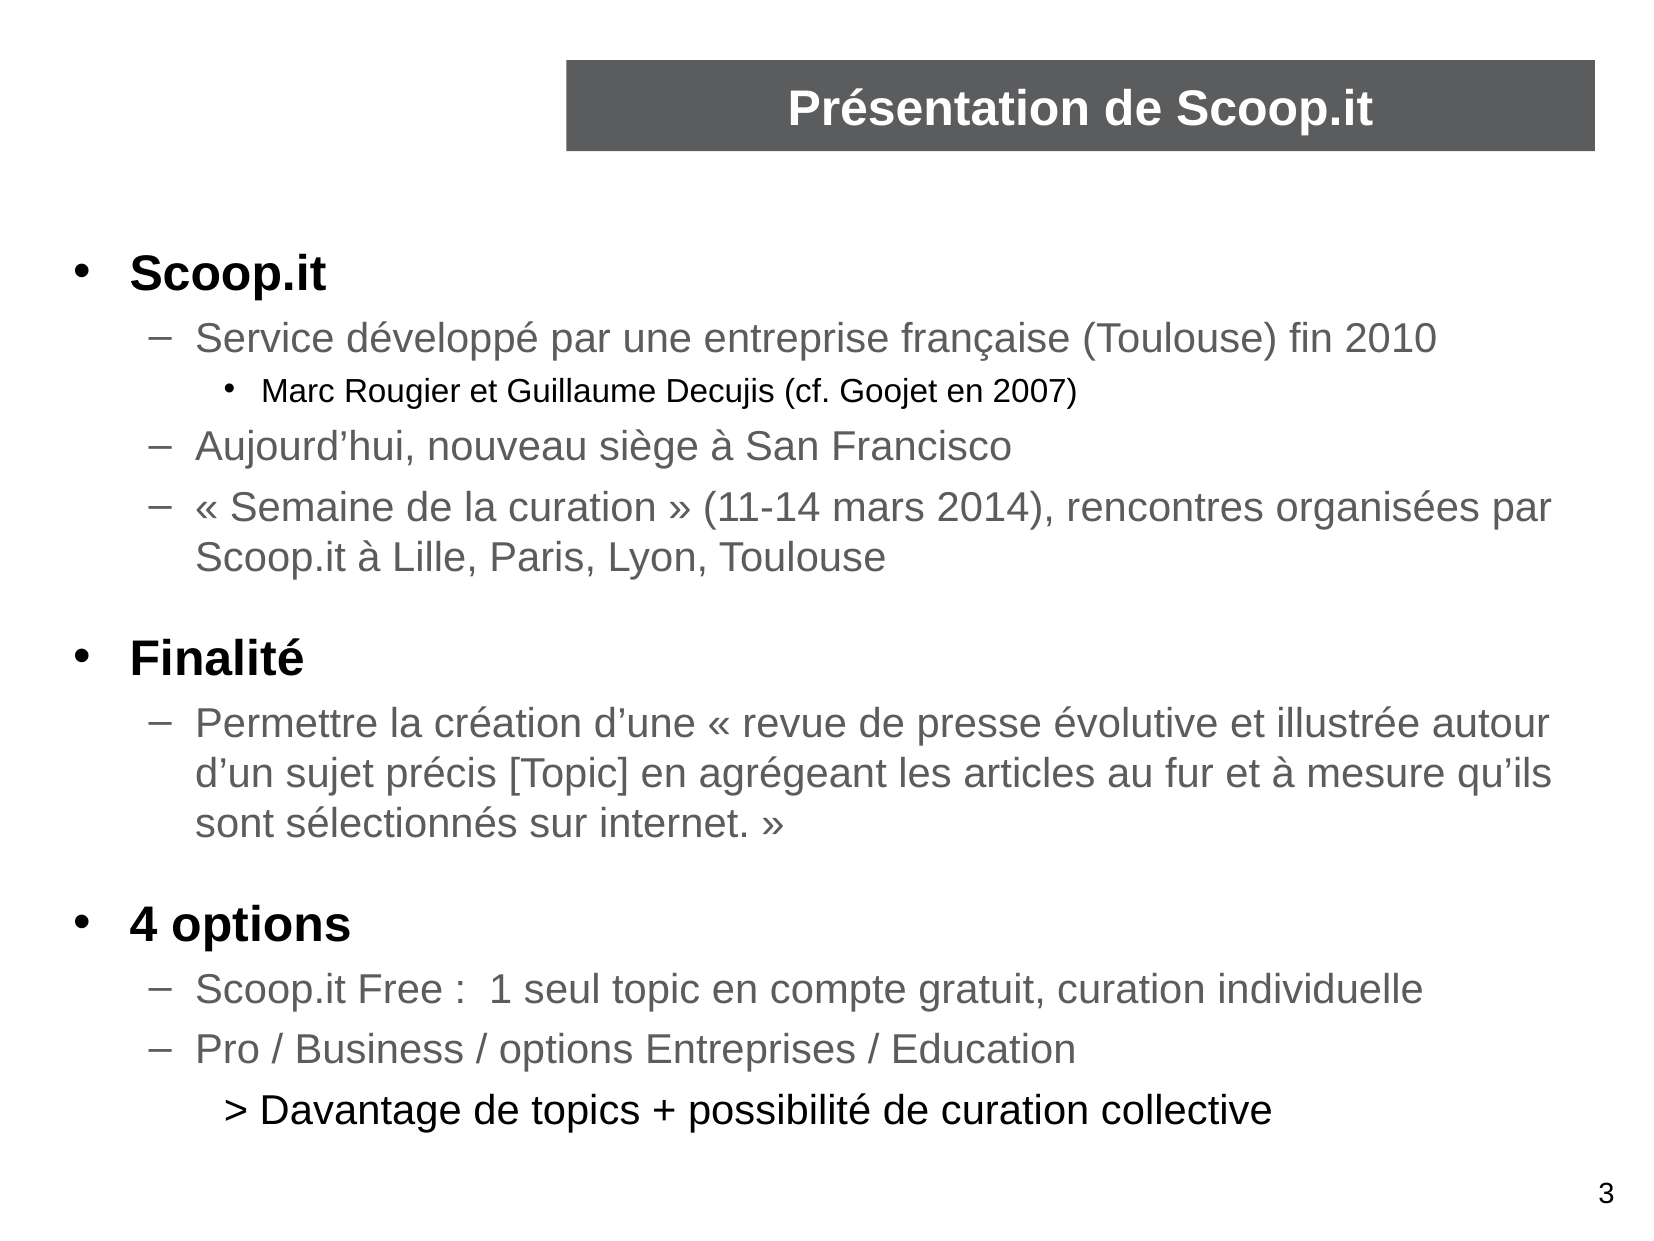

Présentation de Scoop.it
Scoop.it
Service développé par une entreprise française (Toulouse) fin 2010
Marc Rougier et Guillaume Decujis (cf. Goojet en 2007)
Aujourd’hui, nouveau siège à San Francisco
« Semaine de la curation » (11-14 mars 2014), rencontres organisées par Scoop.it à Lille, Paris, Lyon, Toulouse
Finalité
Permettre la création d’une « revue de presse évolutive et illustrée autour d’un sujet précis [Topic] en agrégeant les articles au fur et à mesure qu’ils sont sélectionnés sur internet. »
4 options
Scoop.it Free : 1 seul topic en compte gratuit, curation individuelle
Pro / Business / options Entreprises / Education
> Davantage de topics + possibilité de curation collective